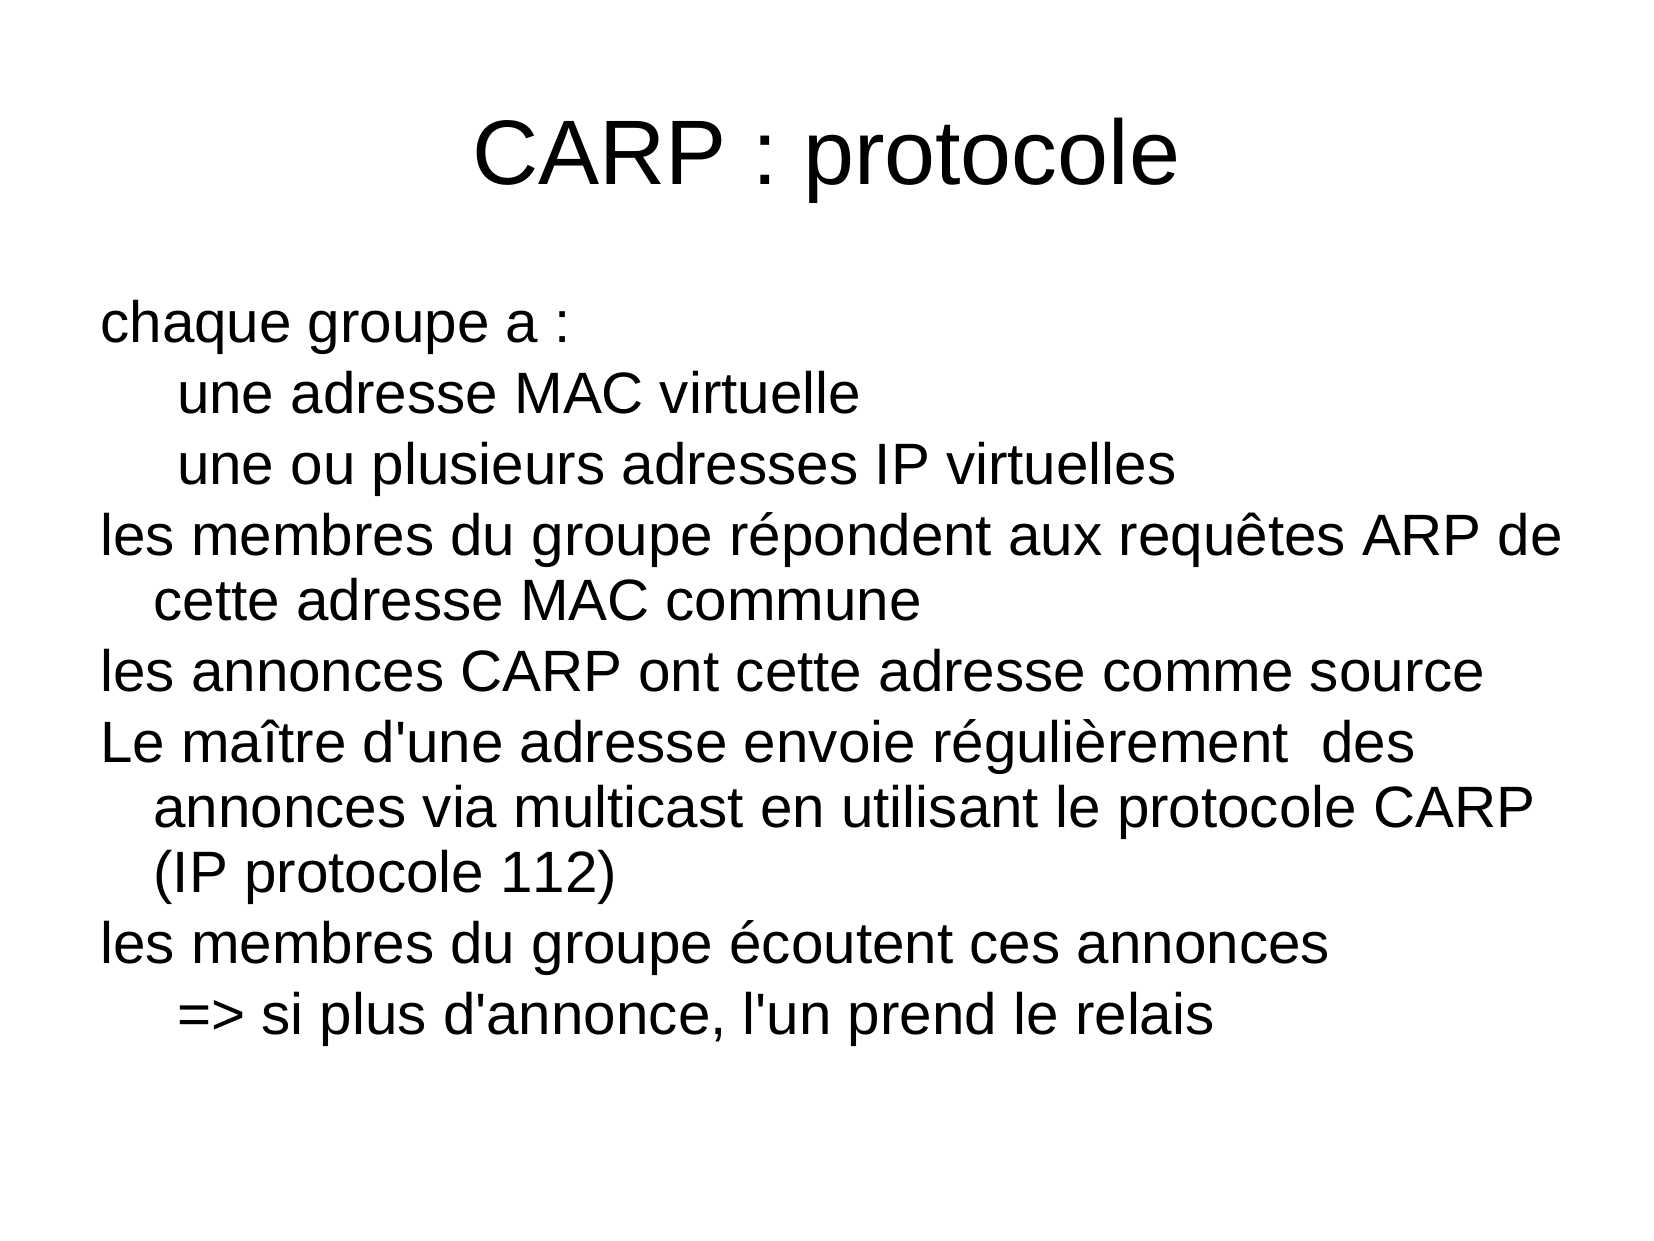

# CARP : protocole
chaque groupe a :
une adresse MAC virtuelle
une ou plusieurs adresses IP virtuelles
les membres du groupe répondent aux requêtes ARP de cette adresse MAC commune
les annonces CARP ont cette adresse comme source
Le maître d'une adresse envoie régulièrement des annonces via multicast en utilisant le protocole CARP (IP protocole 112)
les membres du groupe écoutent ces annonces
=> si plus d'annonce, l'un prend le relais